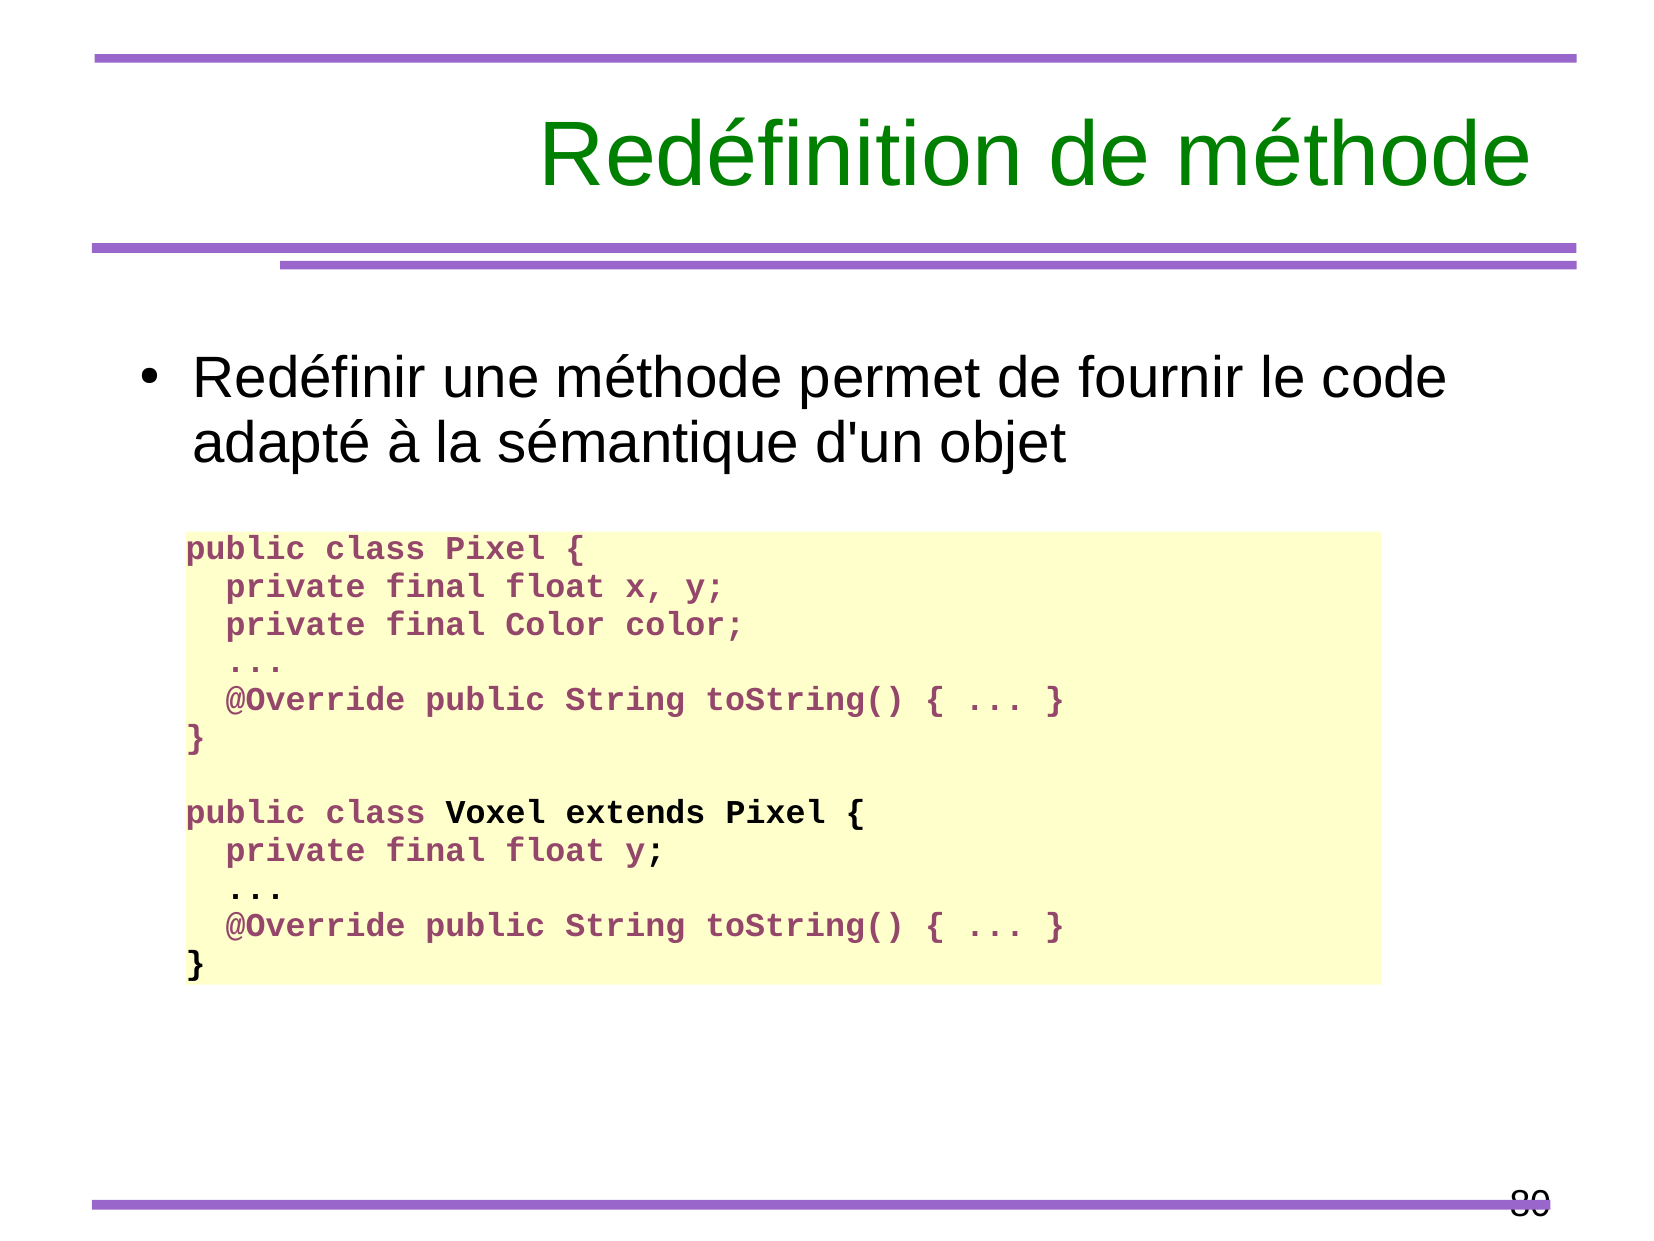

# Redéfinition de méthode
Redéfinir une méthode permet de fournir le code adapté à la sémantique d'un objet
public class Pixel {
 private final float x, y;
 private final Color color;
 ...
 @Override public String toString() { ... }
}
public class Voxel extends Pixel {
 private final float y;
 ...
 @Override public String toString() { ... }
}